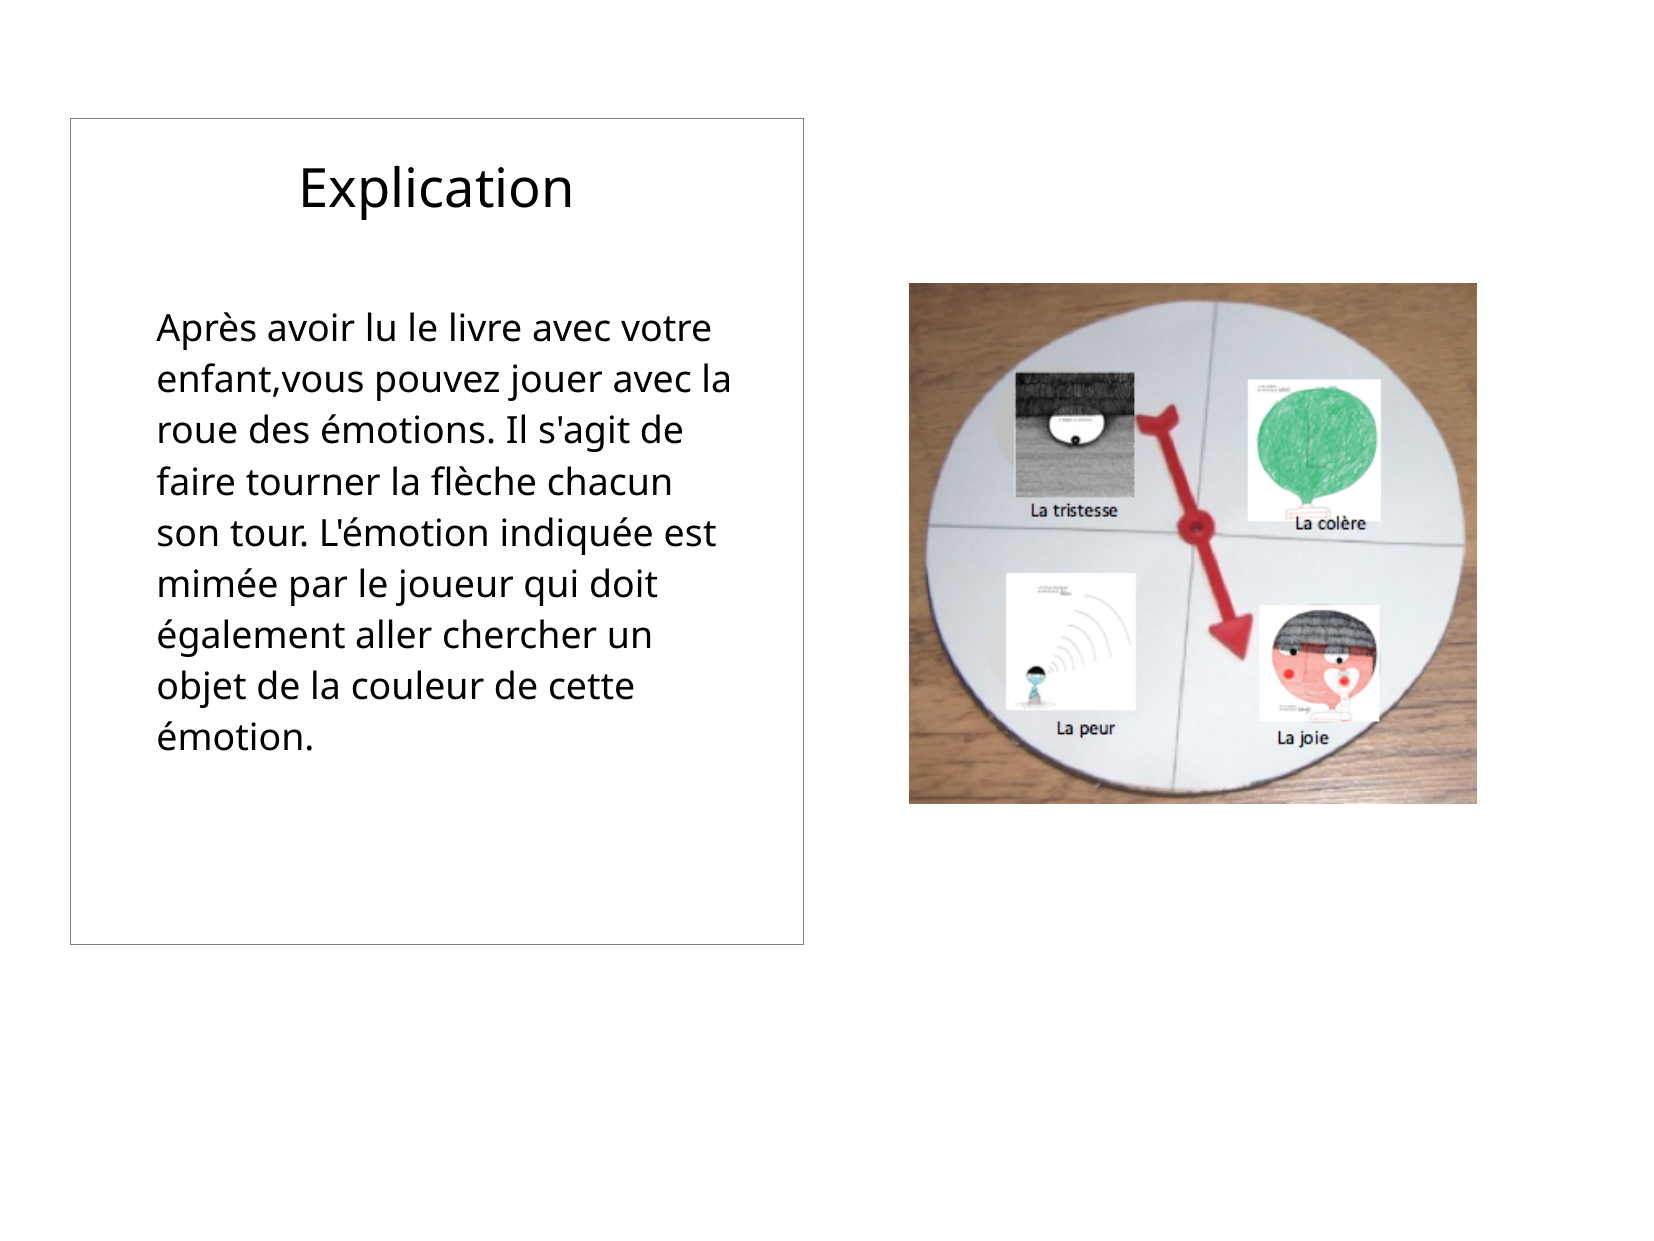

Explication
Après avoir lu le livre avec votre enfant,vous pouvez jouer avec la roue des émotions. Il s'agit de faire tourner la flèche chacun son tour. L'émotion indiquée est mimée par le joueur qui doit également aller chercher un objet de la couleur de cette émotion.